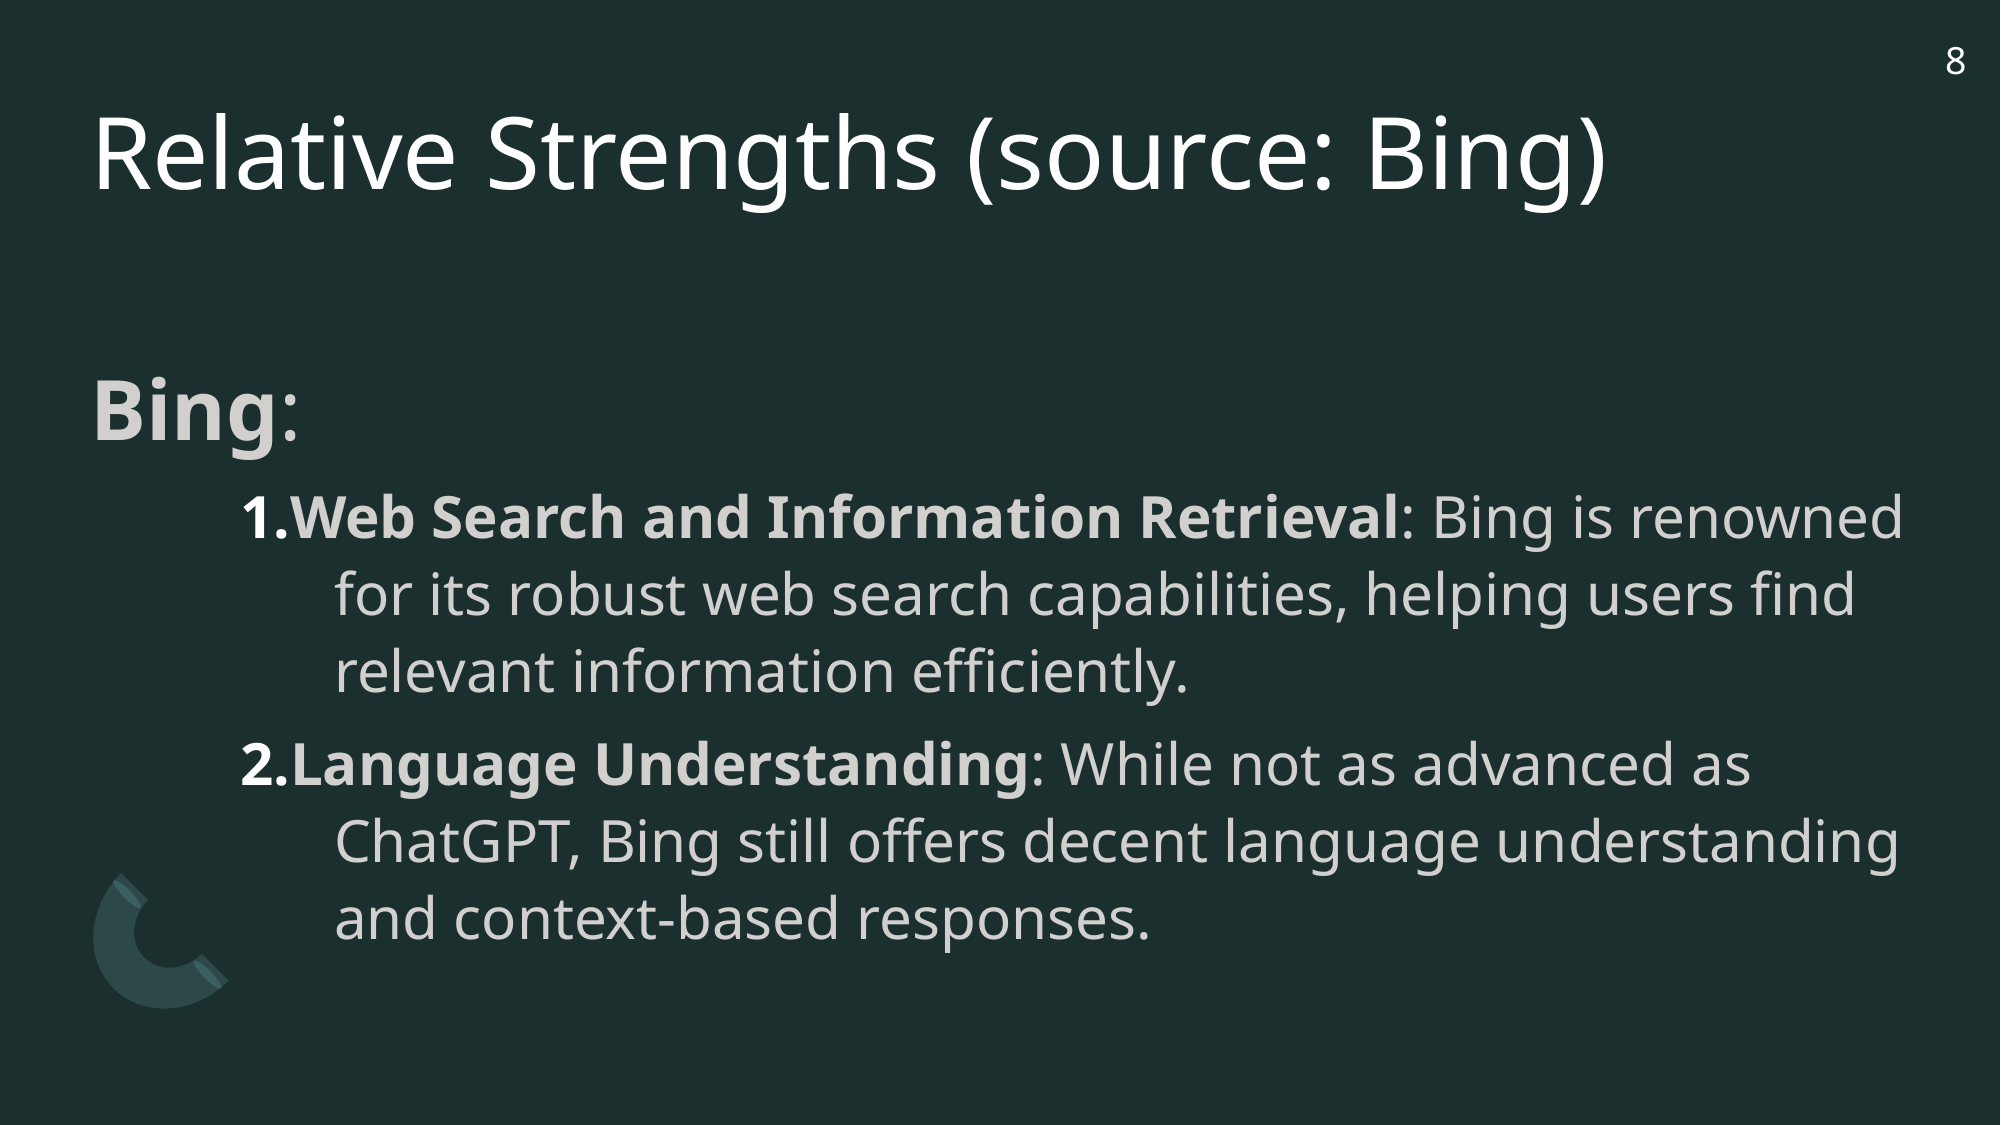

# Relative Strengths (source: Bing)
Bing:
Web Search and Information Retrieval: Bing is renowned for its robust web search capabilities, helping users find relevant information efficiently.
Language Understanding: While not as advanced as ChatGPT, Bing still offers decent language understanding and context-based responses.